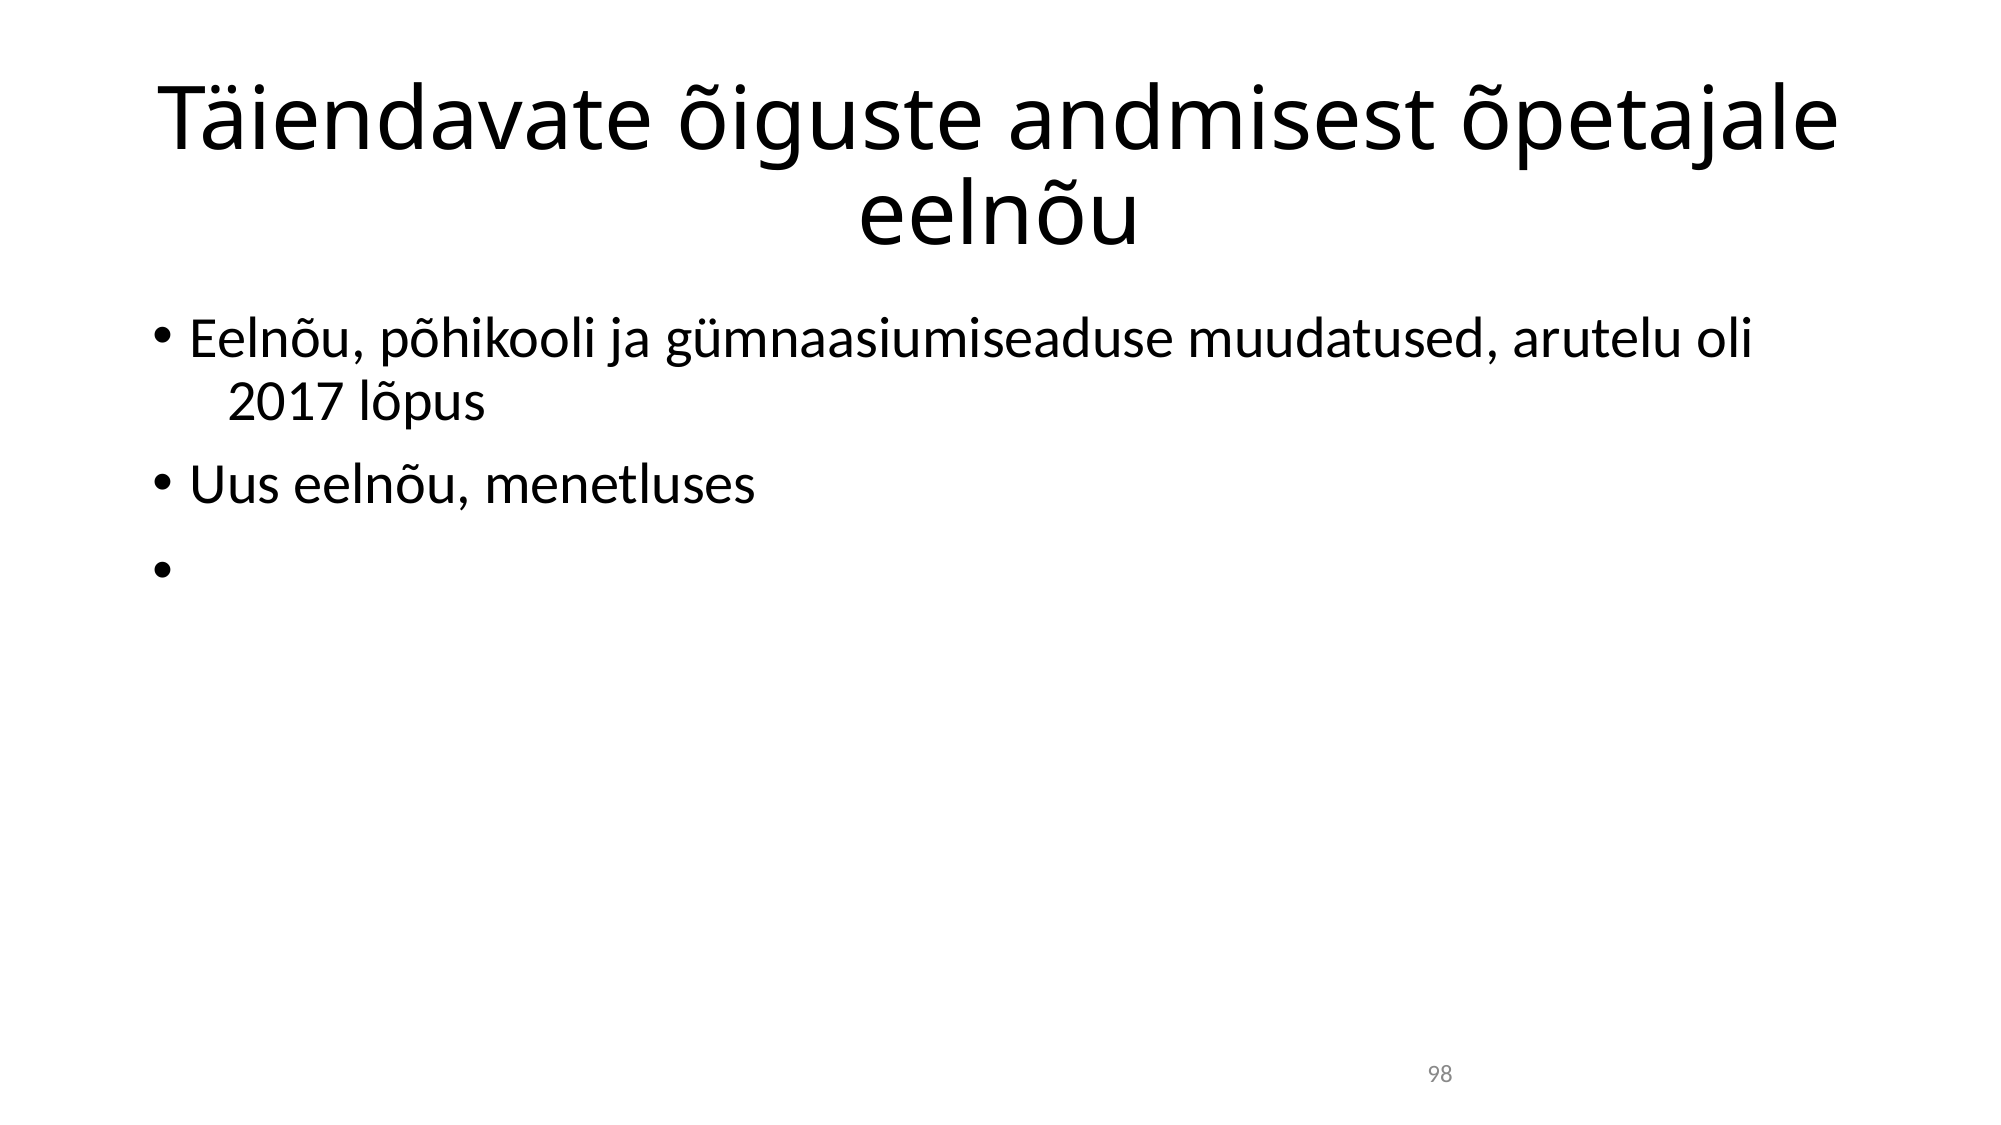

# Täiendavate õiguste andmisest õpetajale eelnõu
Eelnõu, põhikooli ja gümnaasiumiseaduse muudatused, arutelu oli 2017 lõpus
Uus eelnõu, menetluses
98